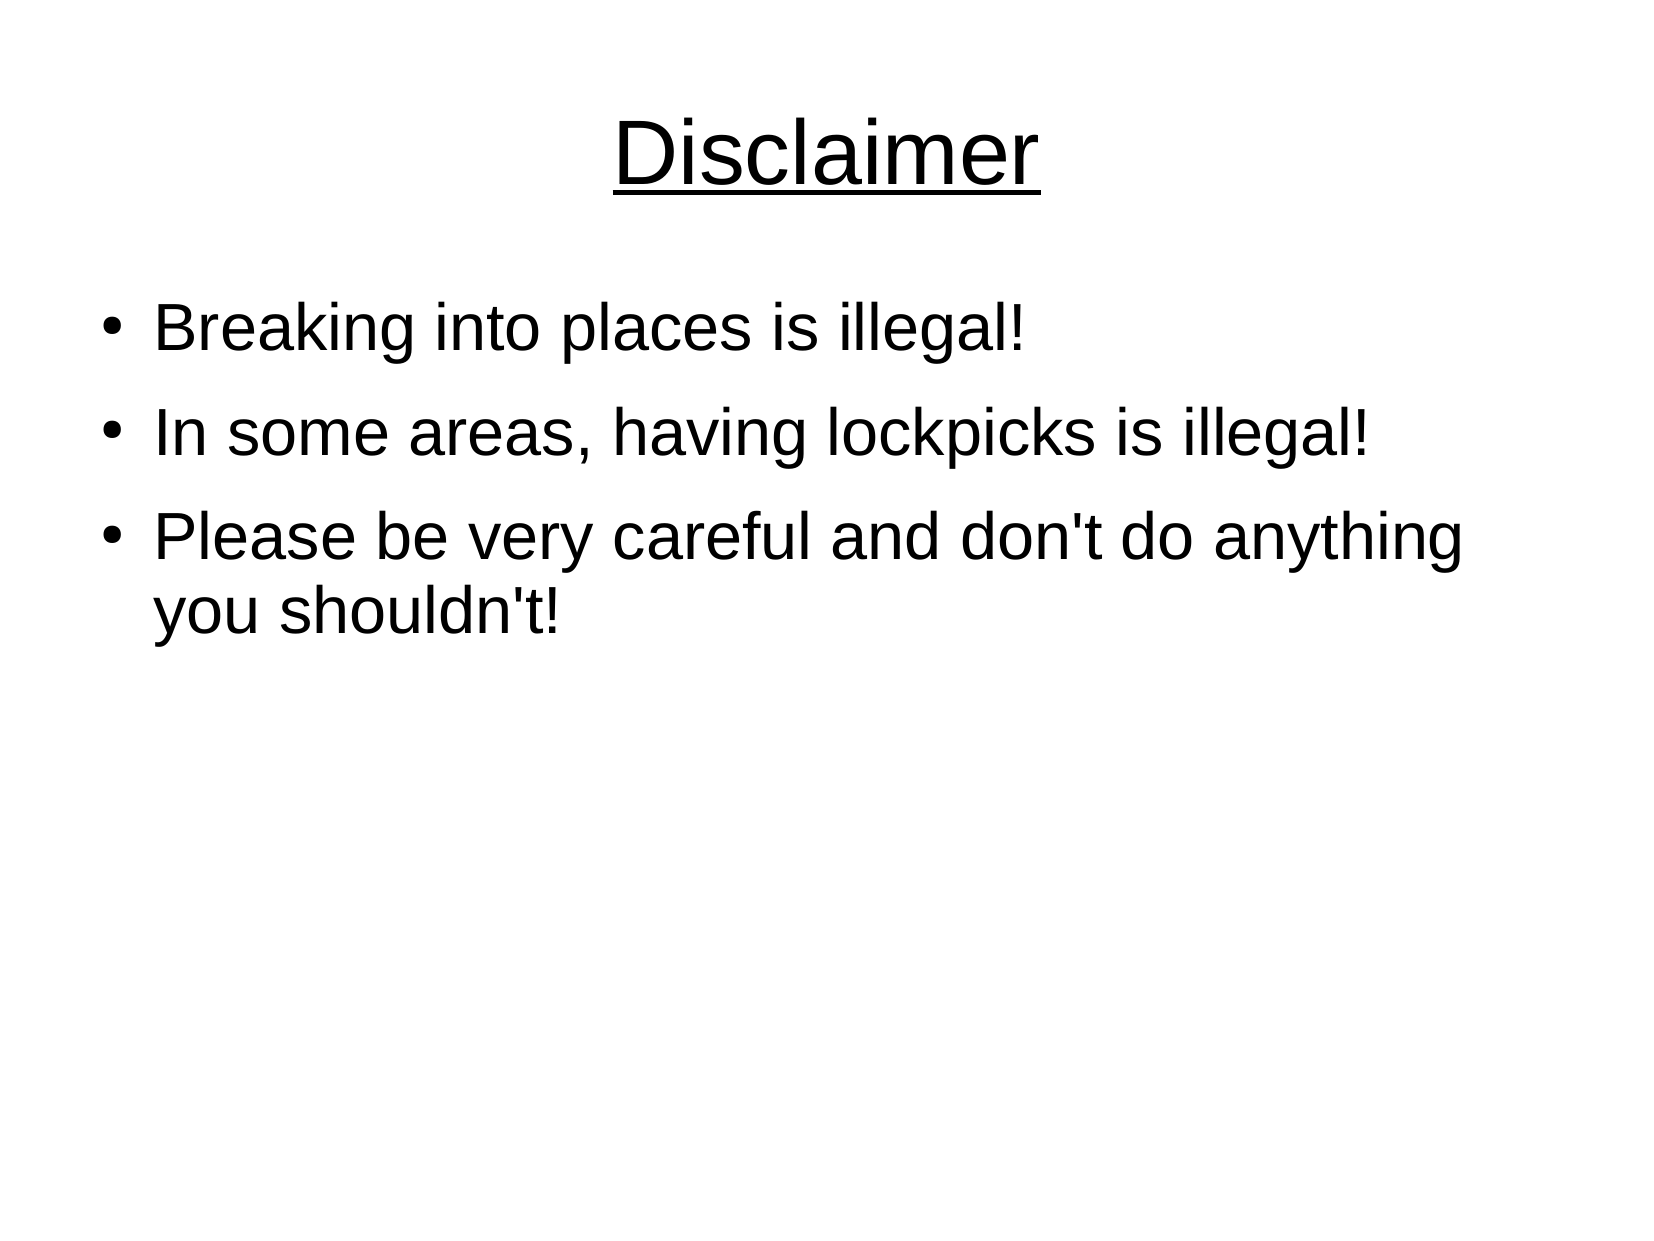

# Disclaimer
Breaking into places is illegal!
In some areas, having lockpicks is illegal!
Please be very careful and don't do anything you shouldn't!